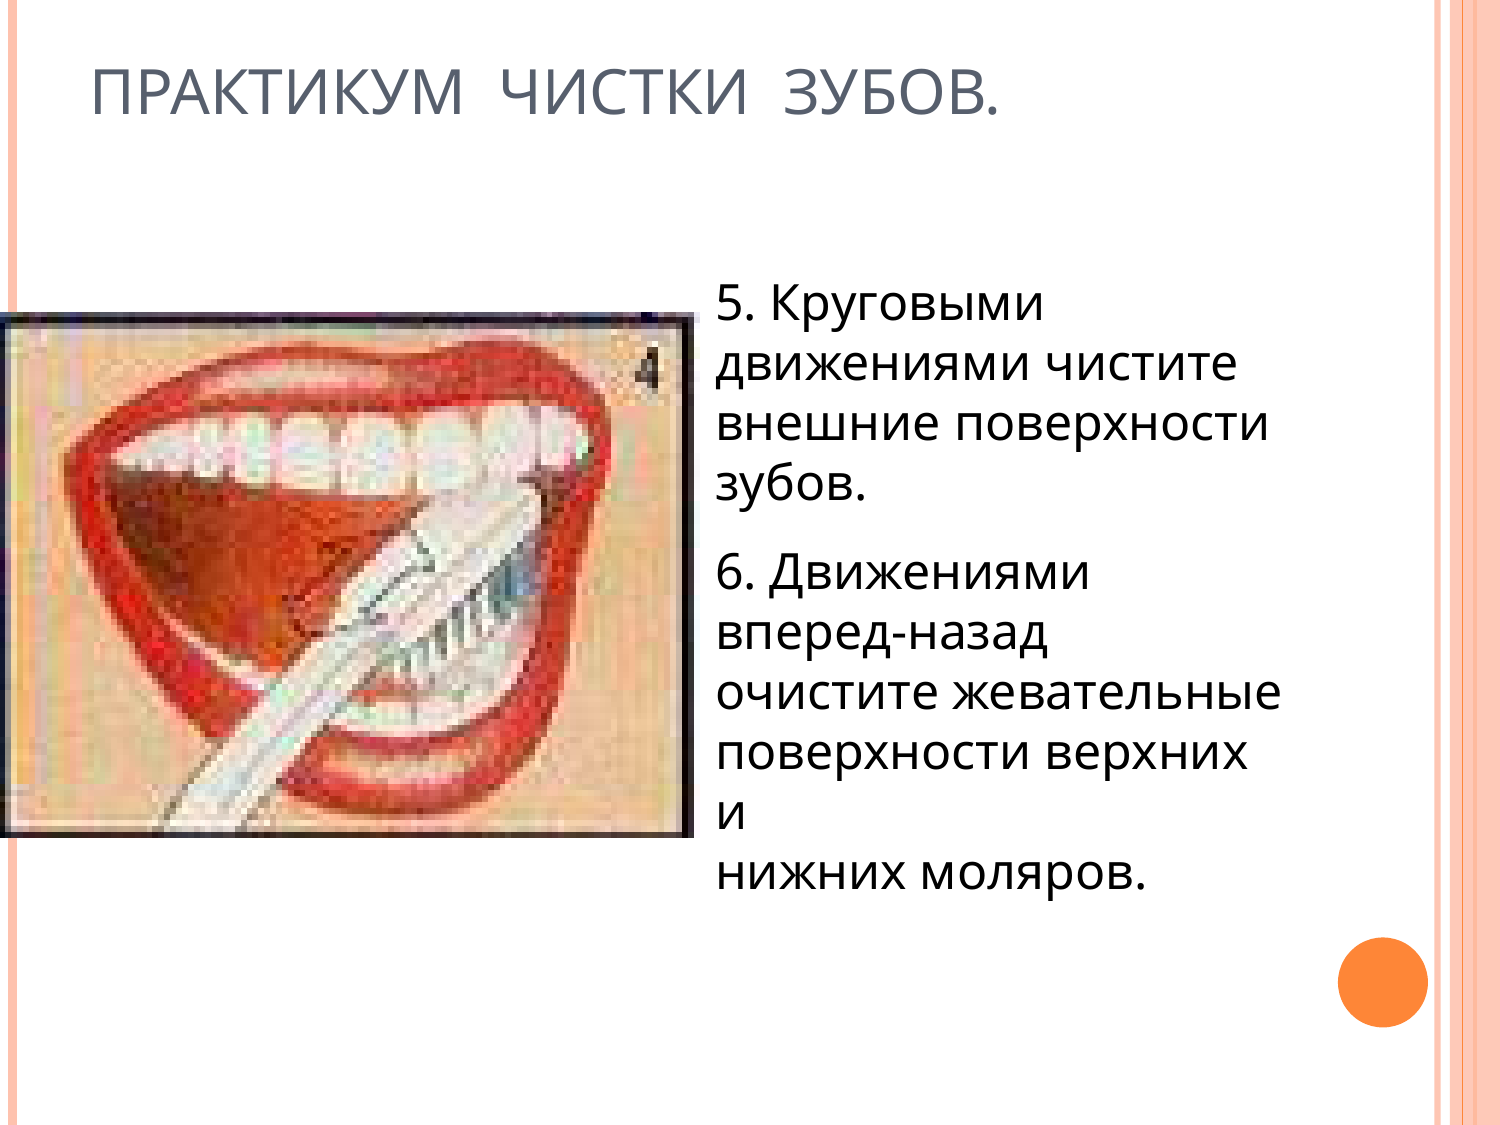

# ПРАКТИКУМ ЧИСТКИ ЗУБОВ.
5. Круговыми движениями чистите внешние поверхности зубов.
6. Движениями вперед-назад очистите жевательные поверхности верхних и
нижних моляров.